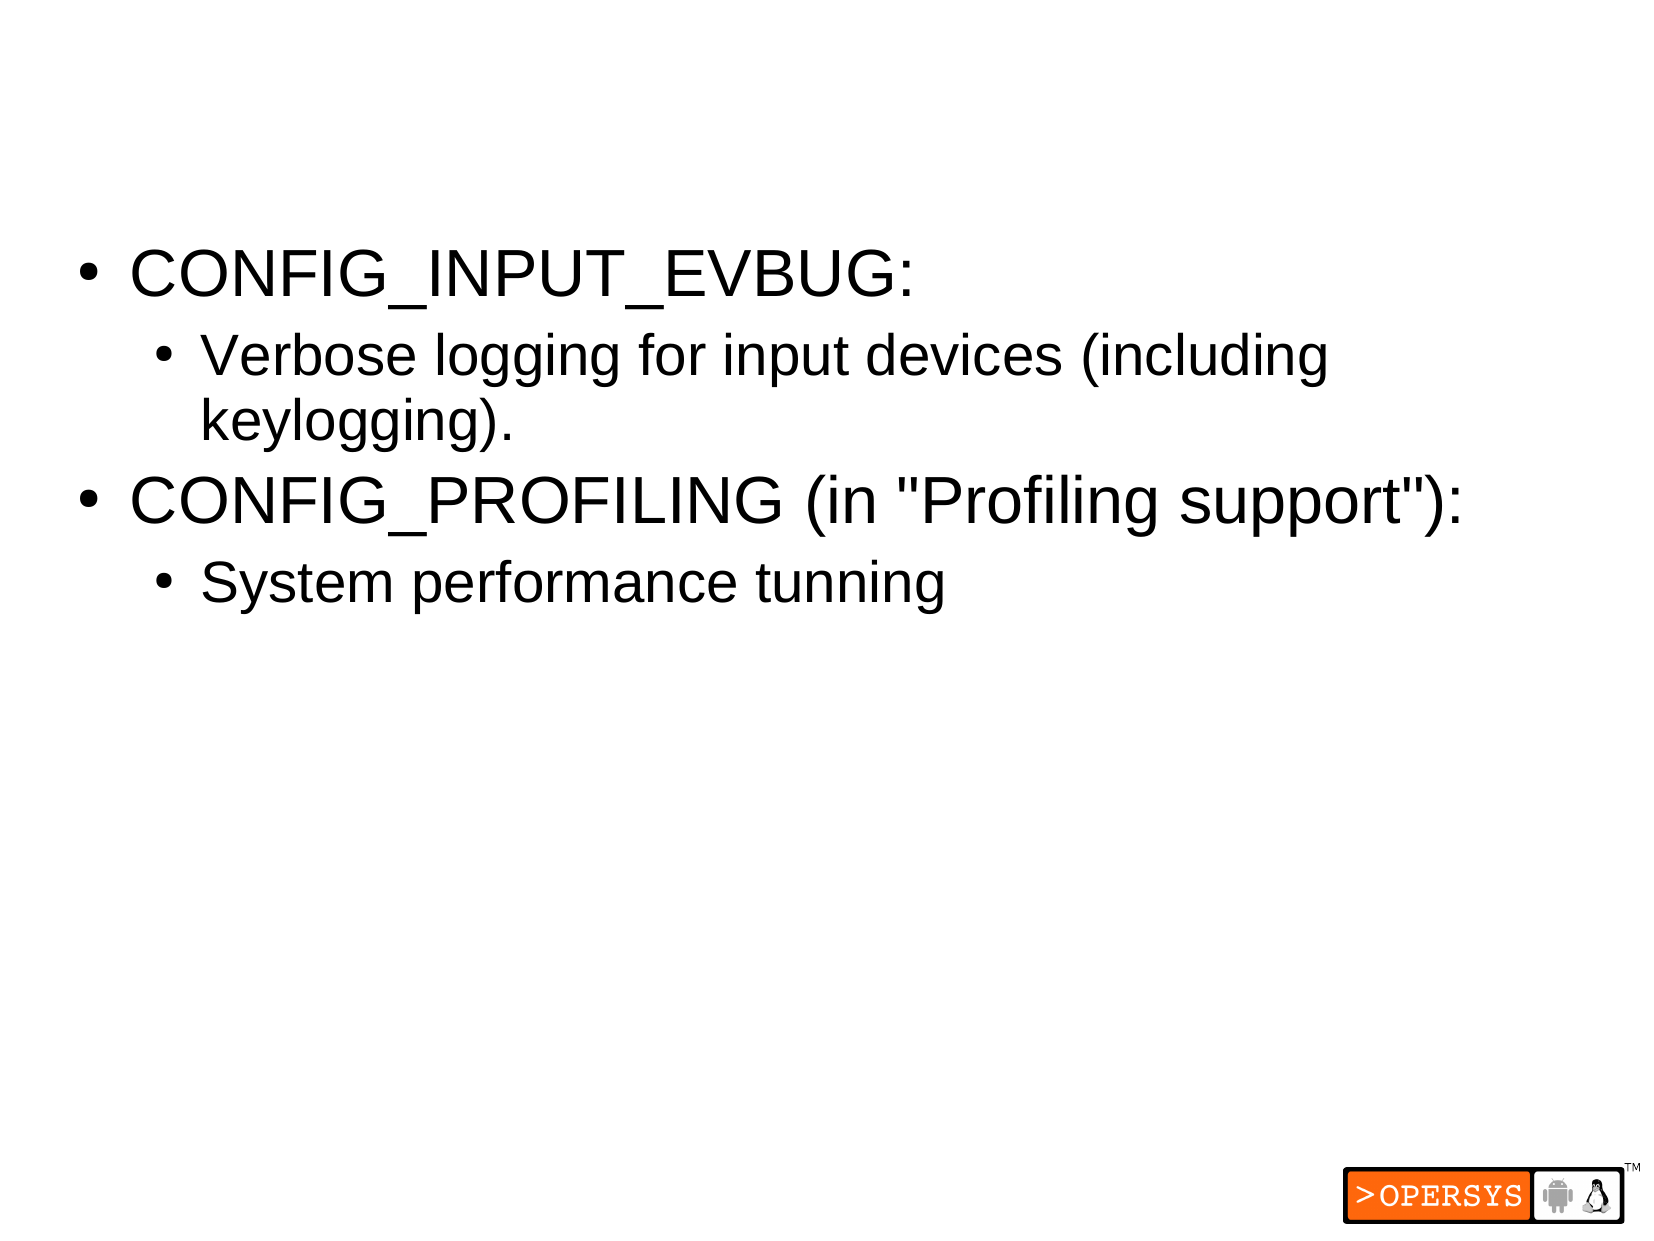

# CONFIG_INPUT_EVBUG:
Verbose logging for input devices (including keylogging).
CONFIG_PROFILING (in "Profiling support"):
System performance tunning